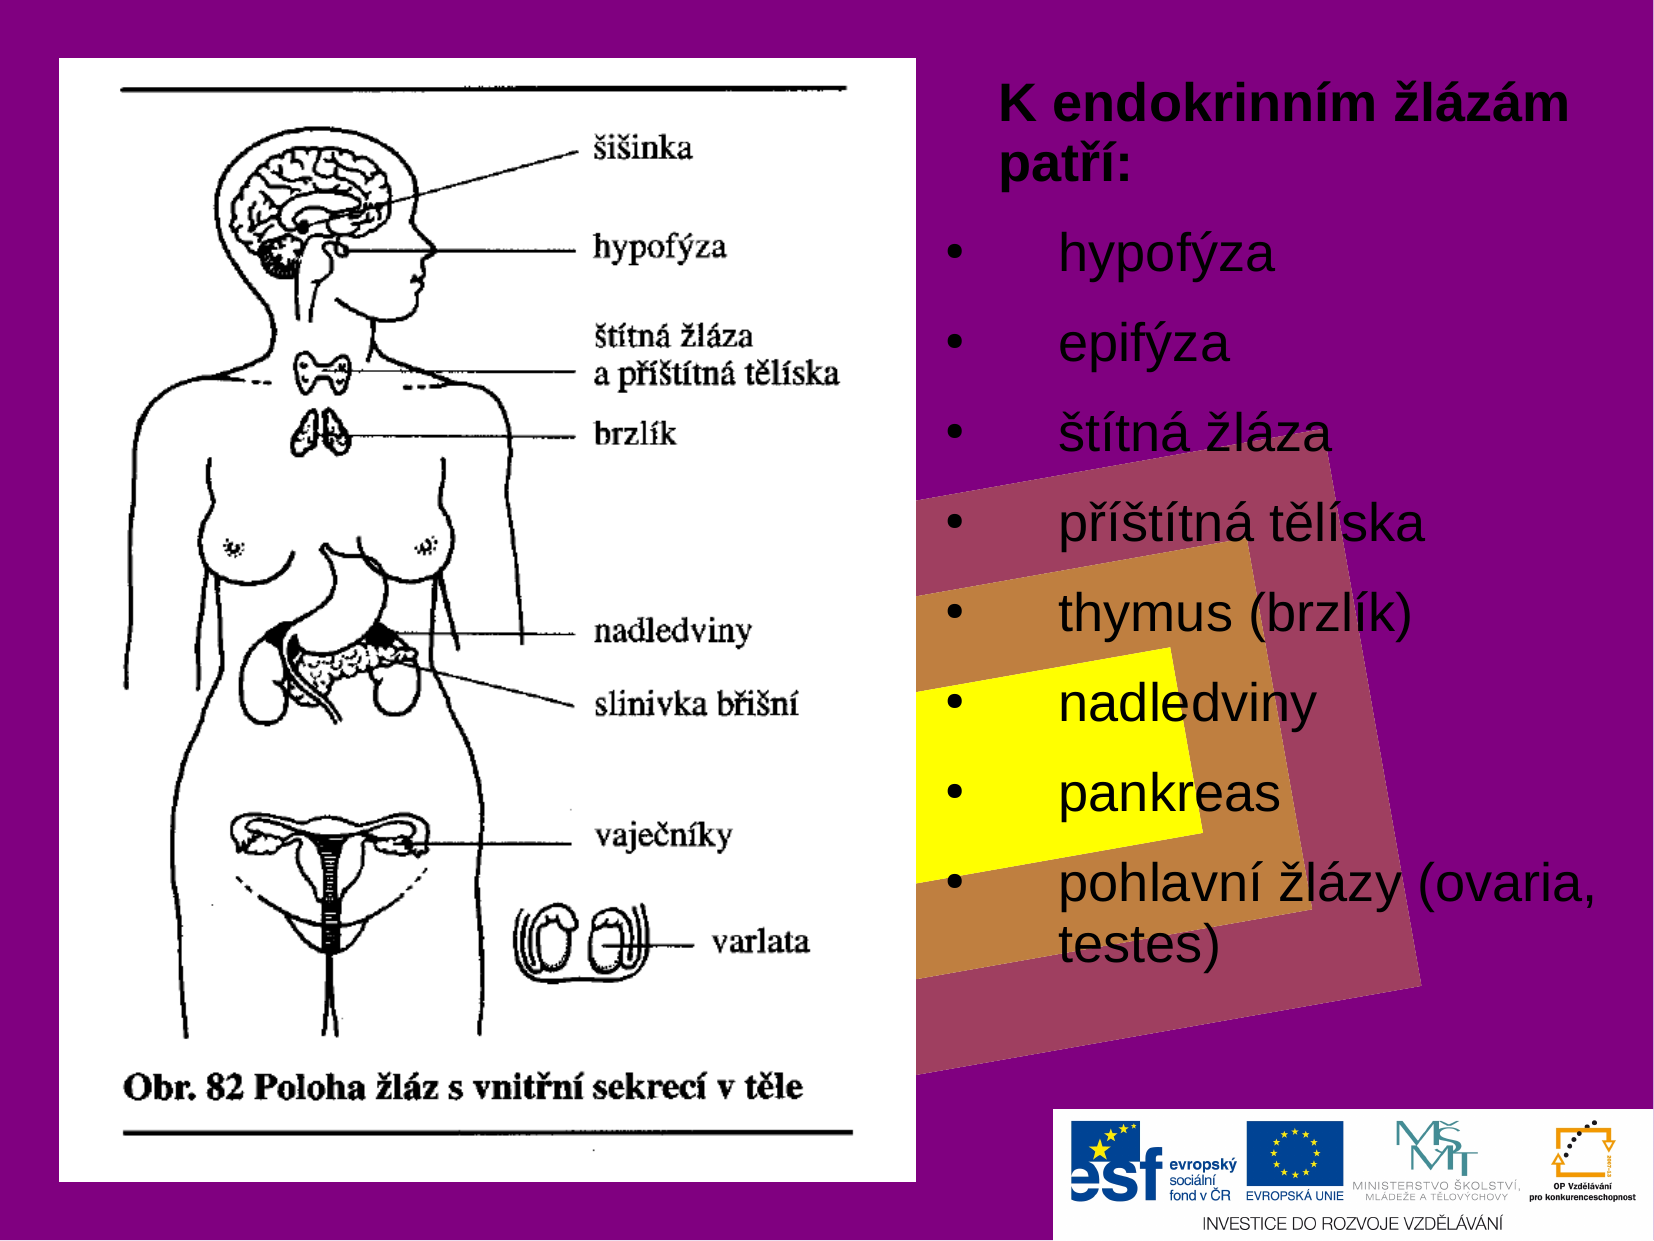

# K endokrinním žlázám patří:
 hypofýza
 epifýza
 štítná žláza
 příštítná tělíska
 thymus (brzlík)
 nadledviny
 pankreas
 pohlavní žlázy (ovaria, testes)